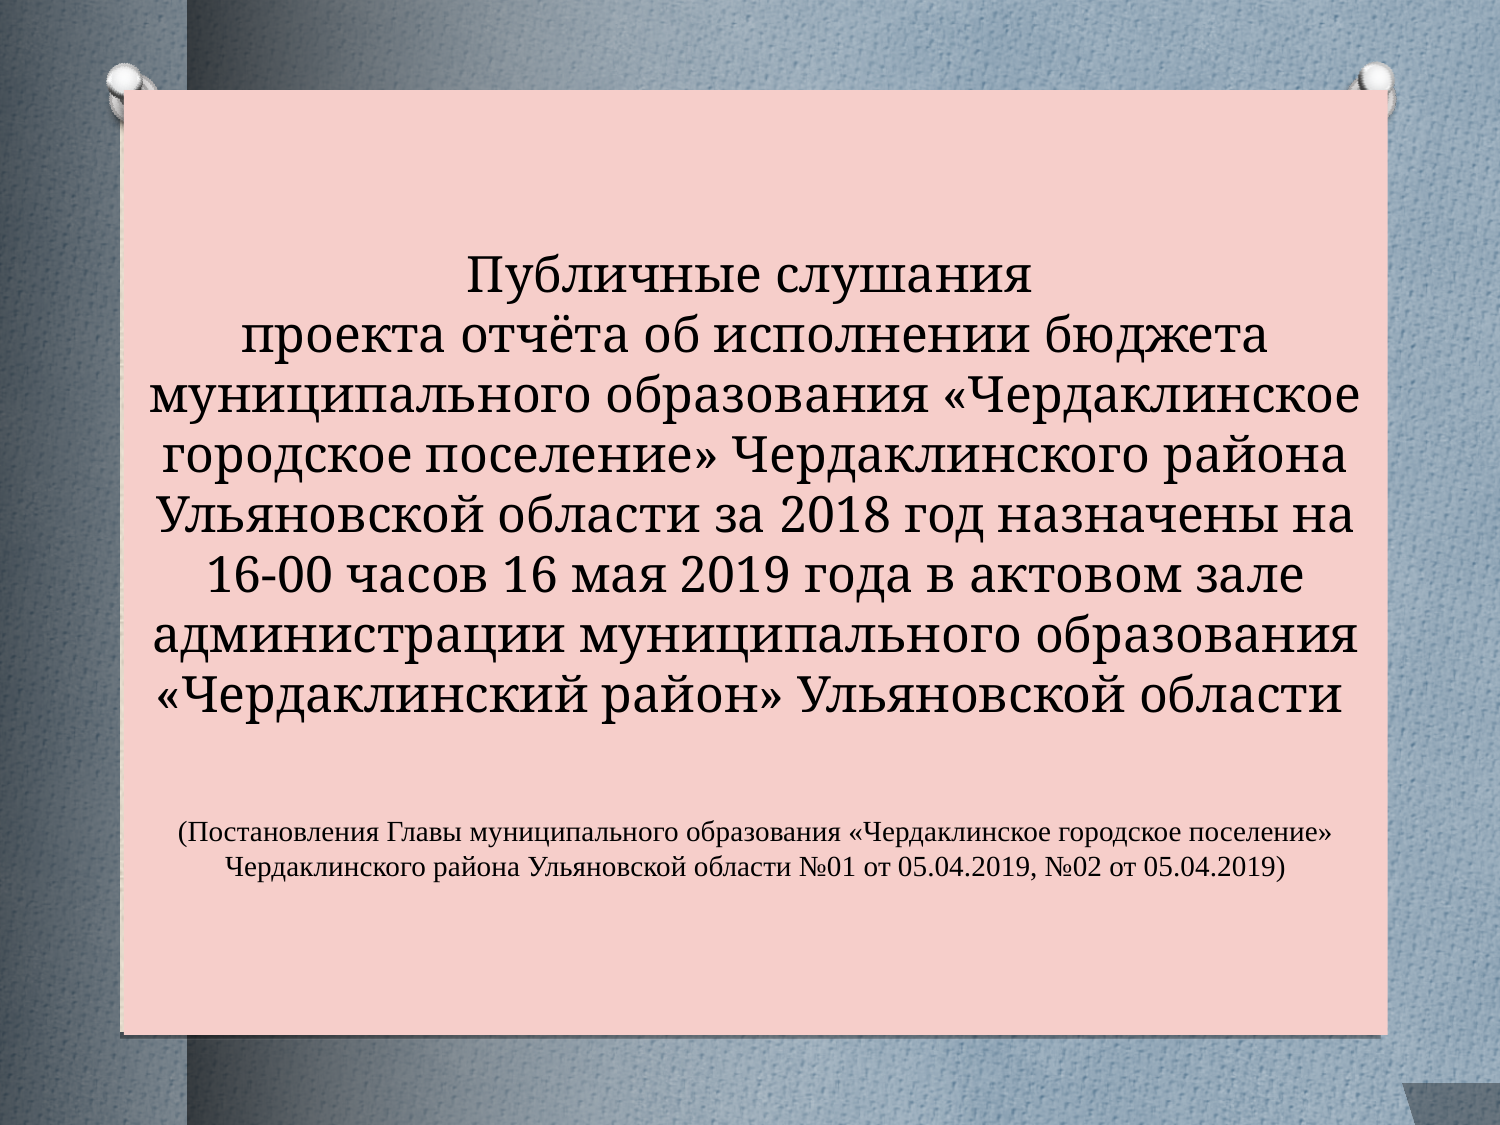

Публичные слушания
проекта отчёта об исполнении бюджета муниципального образования «Чердаклинское городское поселение» Чердаклинского района Ульяновской области за 2018 год назначены на 16-00 часов 16 мая 2019 года в актовом зале администрации муниципального образования «Чердаклинский район» Ульяновской области
(Постановления Главы муниципального образования «Чердаклинское городское поселение» Чердаклинского района Ульяновской области №01 от 05.04.2019, №02 от 05.04.2019)